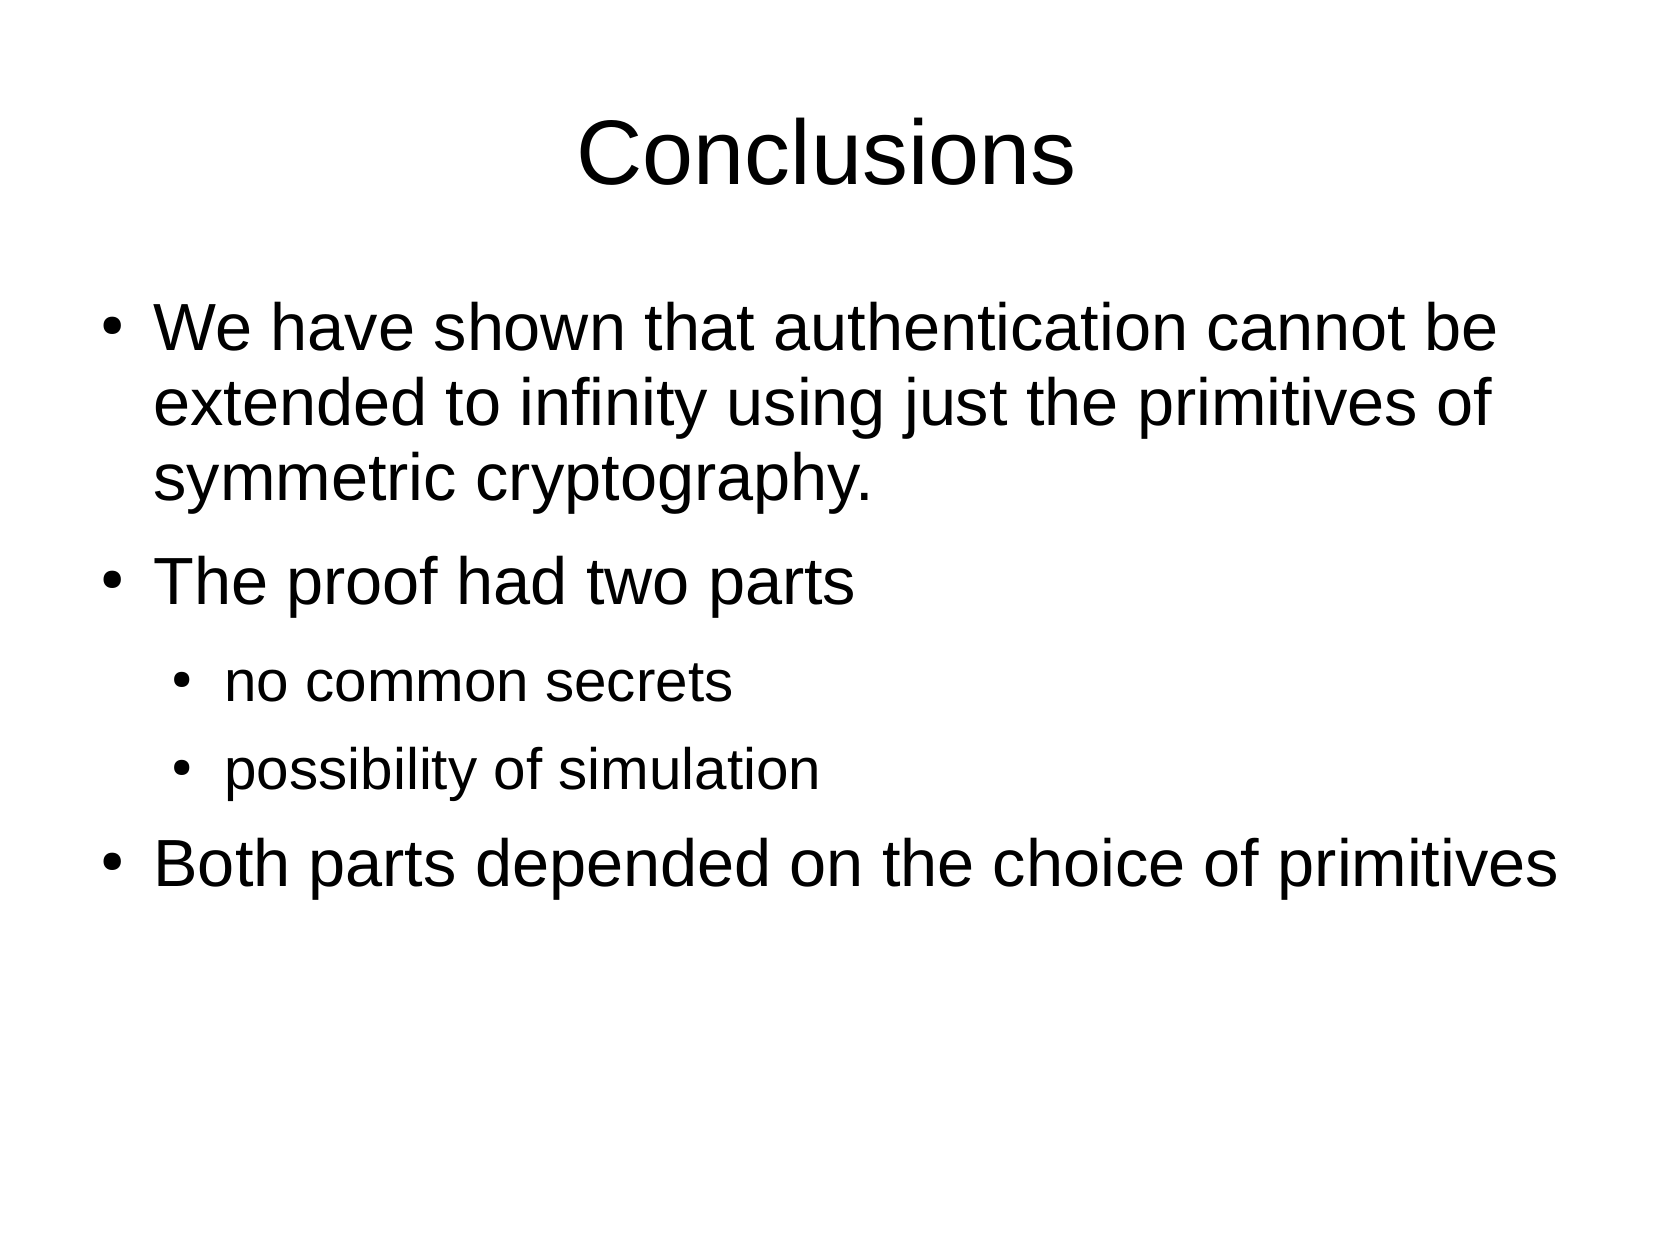

# Conclusions
We have shown that authentication cannot be extended to infinity using just the primitives of symmetric cryptography.
The proof had two parts
no common secrets
possibility of simulation
Both parts depended on the choice of primitives